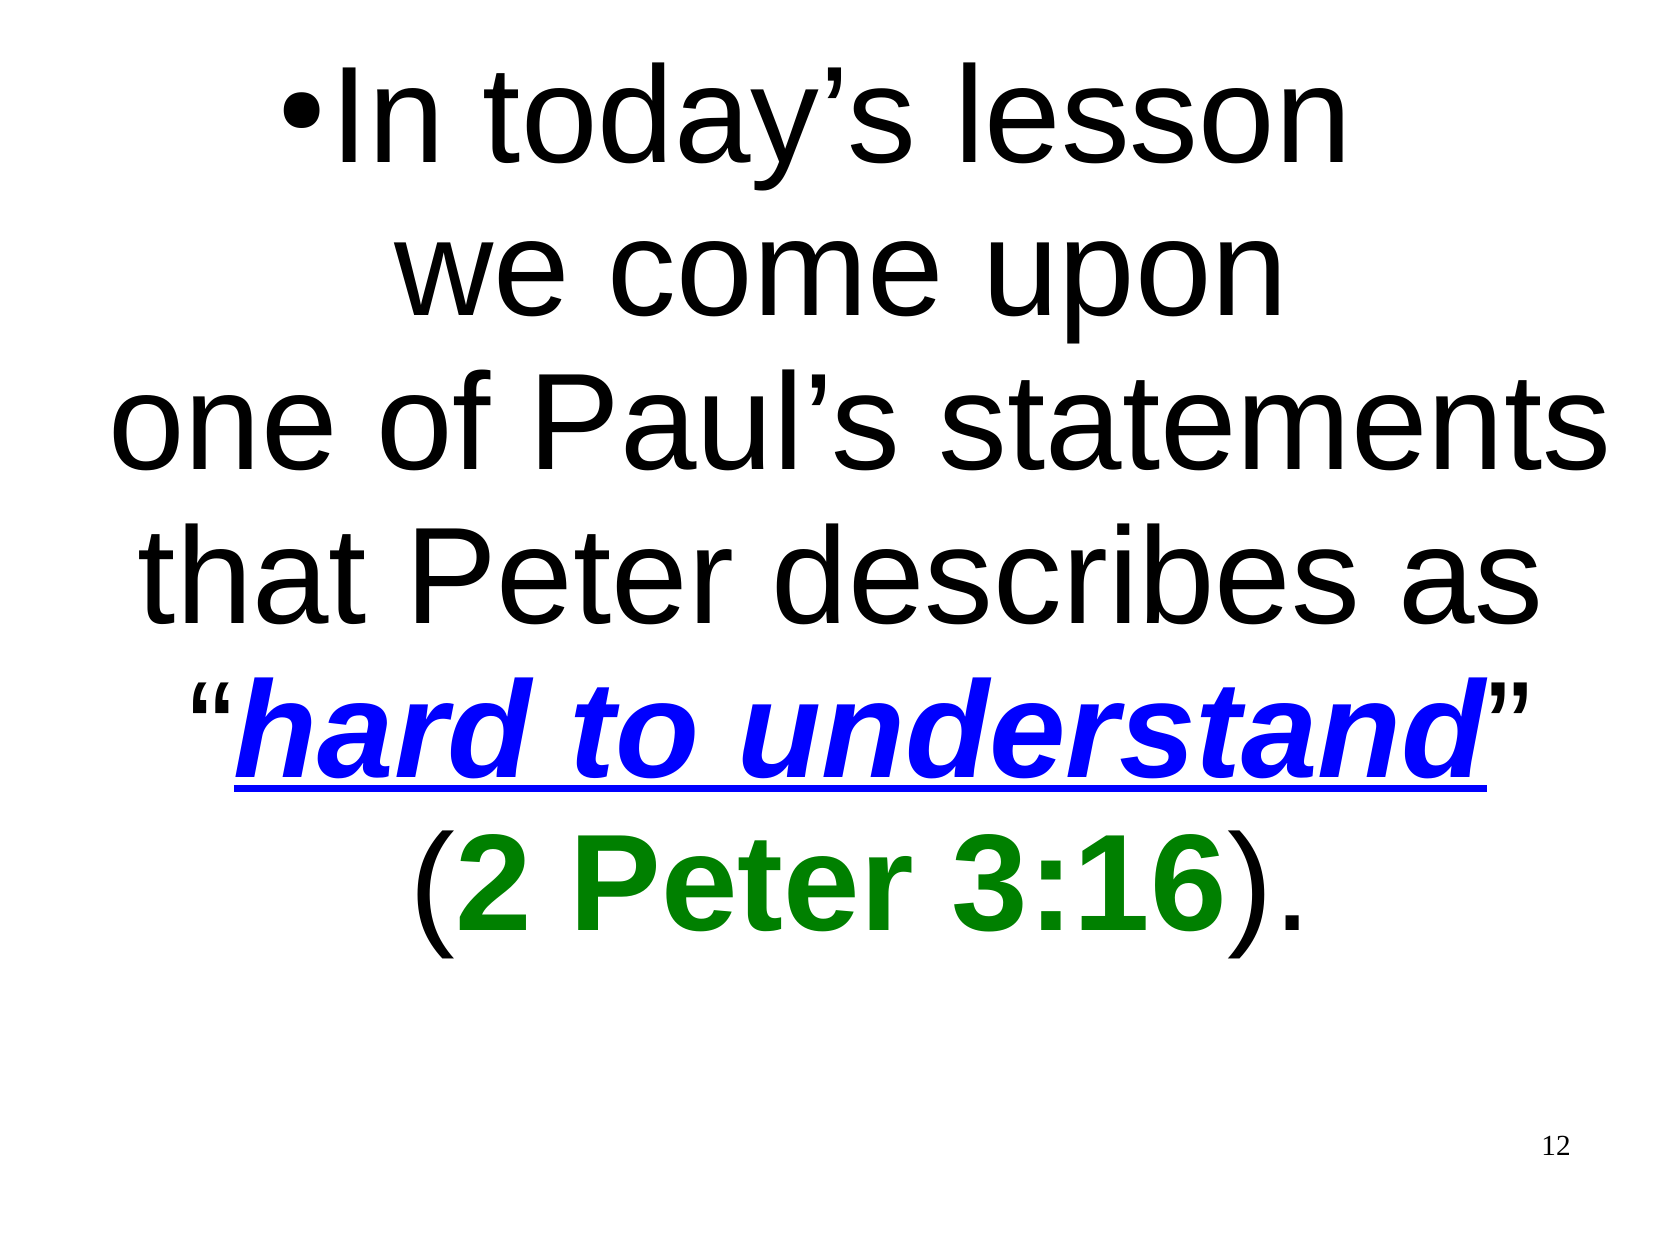

# In today’s lesson we come upon one of Paul’s statements that Peter describes as “hard to understand” (2 Peter 3:16).
12